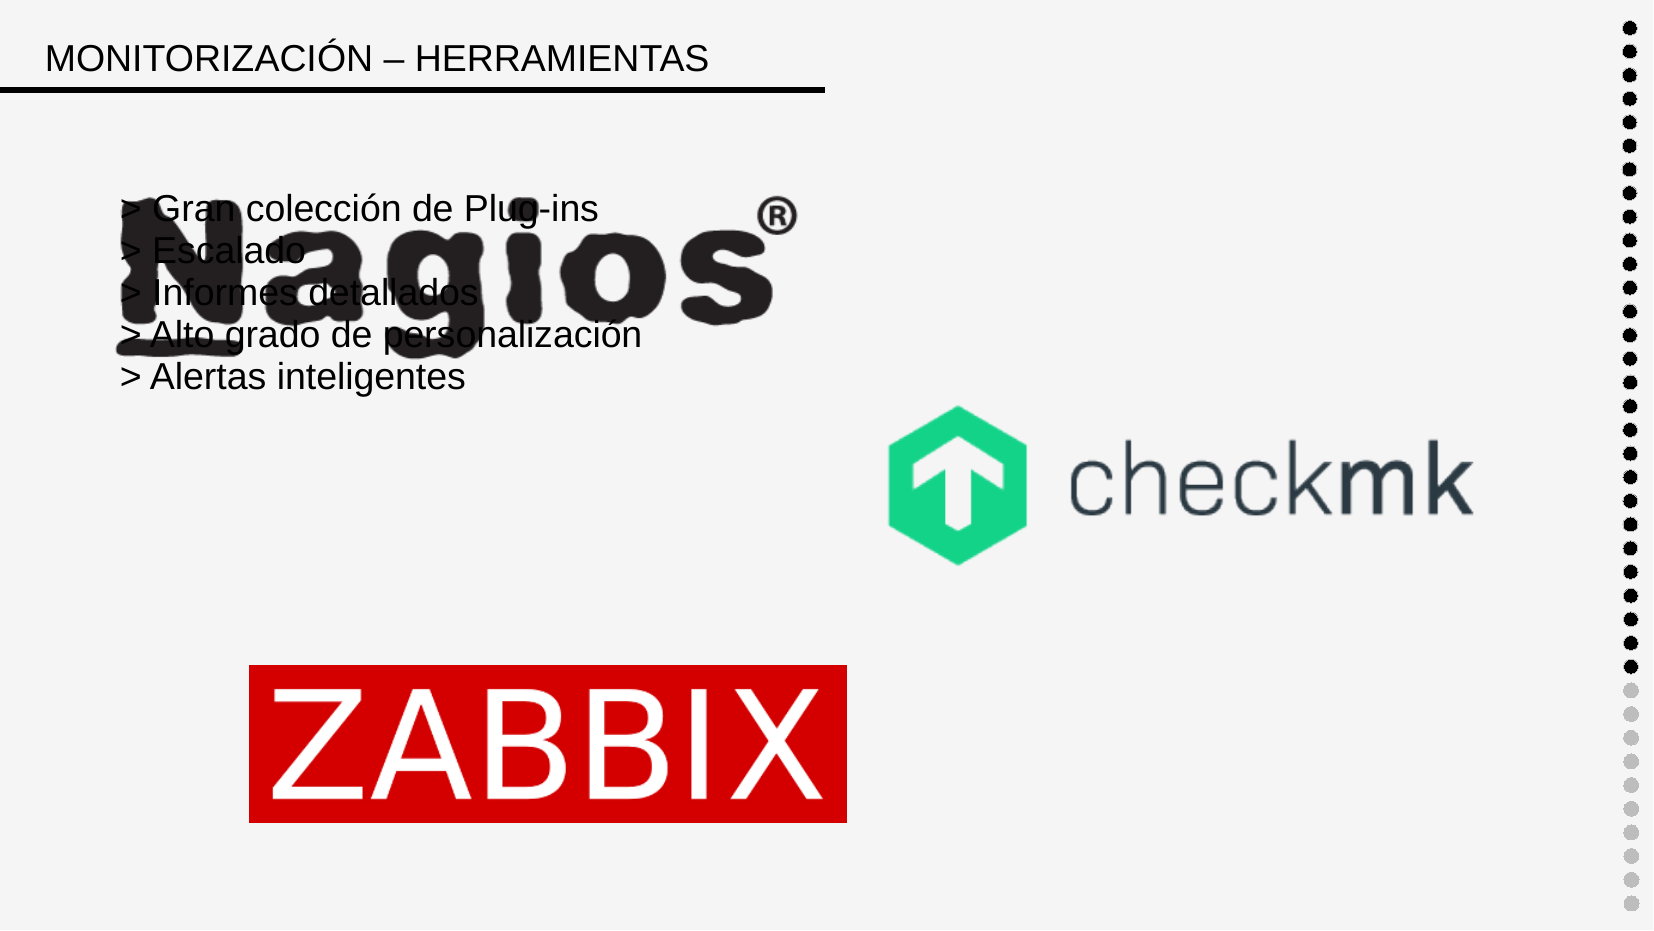

MONITORIZACIÓN – HERRAMIENTAS
> Gran colección de Plug-ins
> Escalado
> Informes detallados
> Alto grado de personalización
> Alertas inteligentes